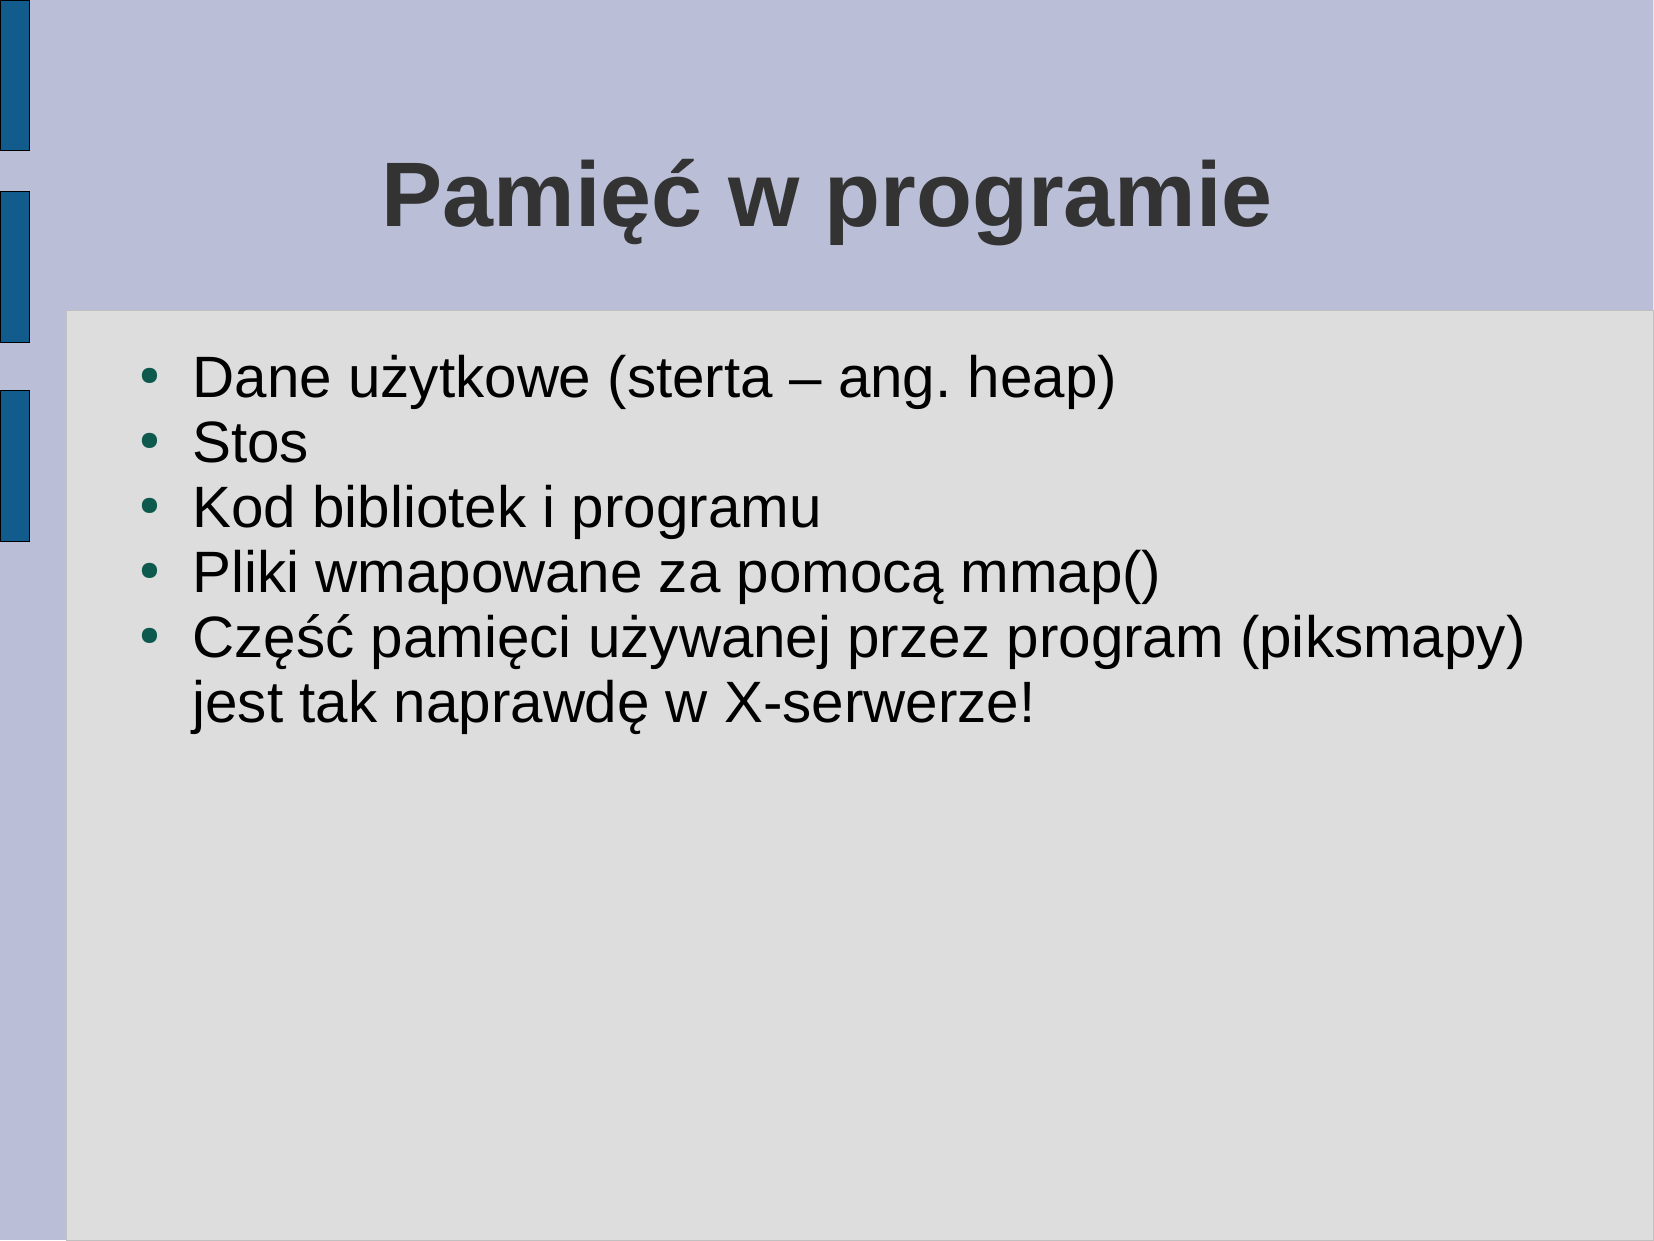

# Pamięć w programie
Dane użytkowe (sterta – ang. heap)
Stos
Kod bibliotek i programu
Pliki wmapowane za pomocą mmap()
Część pamięci używanej przez program (piksmapy) jest tak naprawdę w X-serwerze!